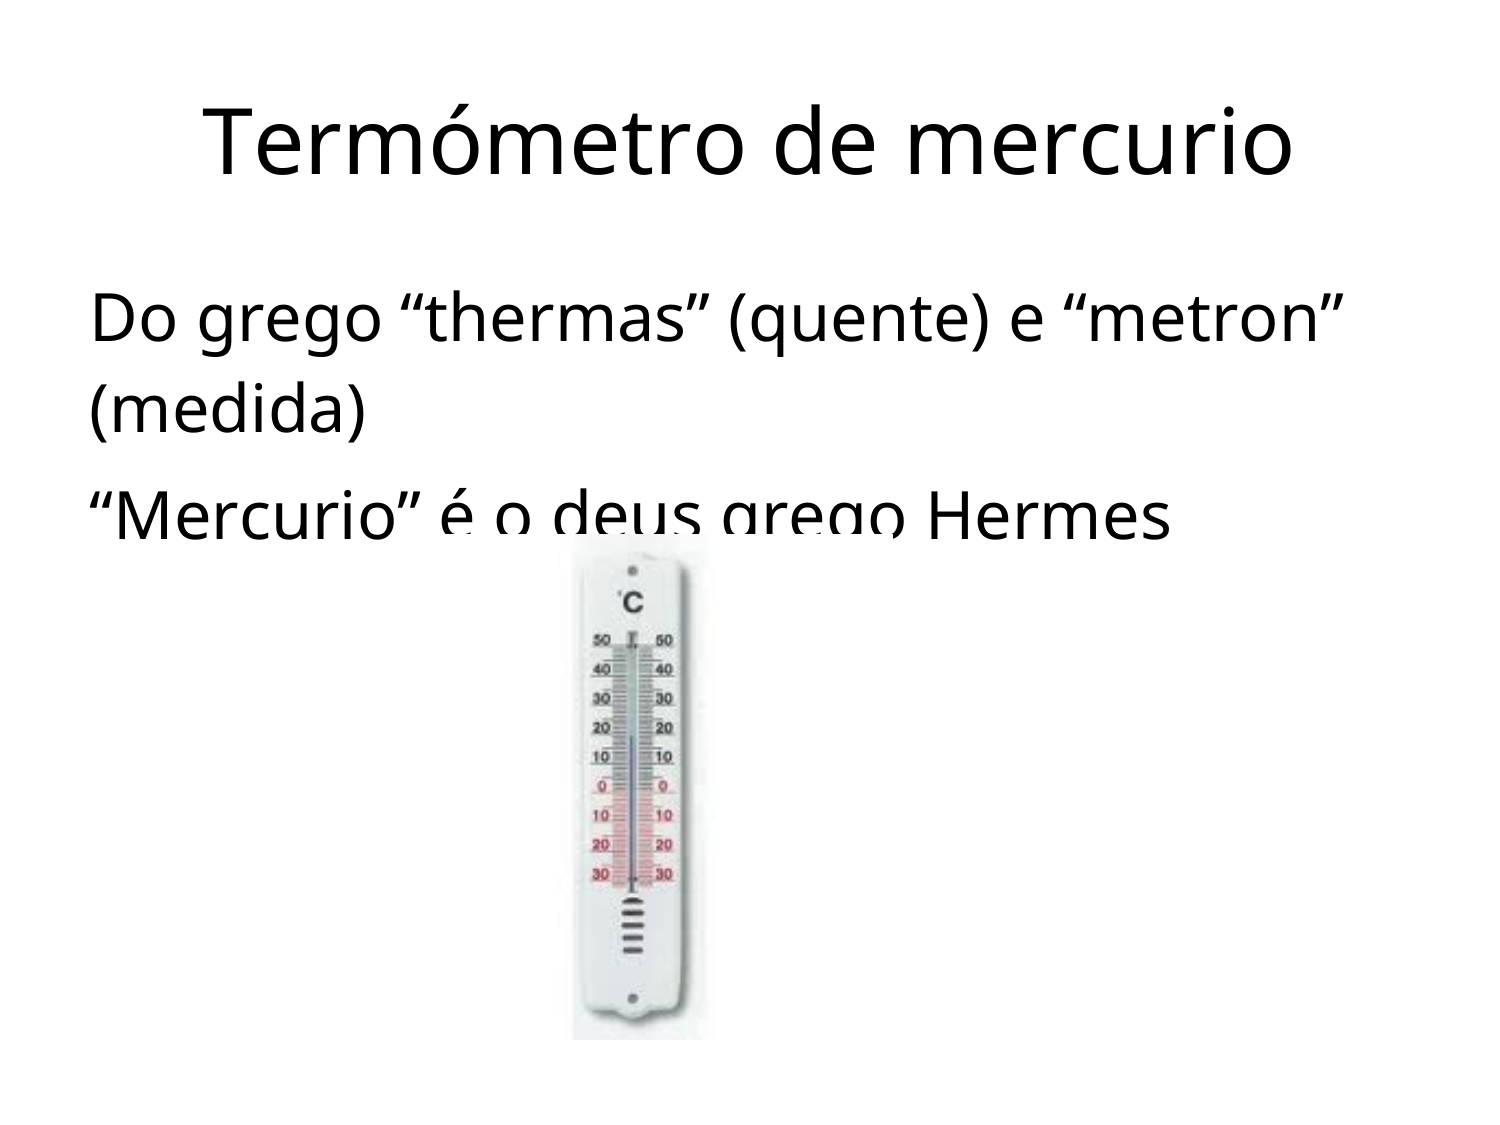

# Termómetro de mercurio
Do grego “thermas” (quente) e “metron” (medida)
“Mercurio” é o deus grego Hermes